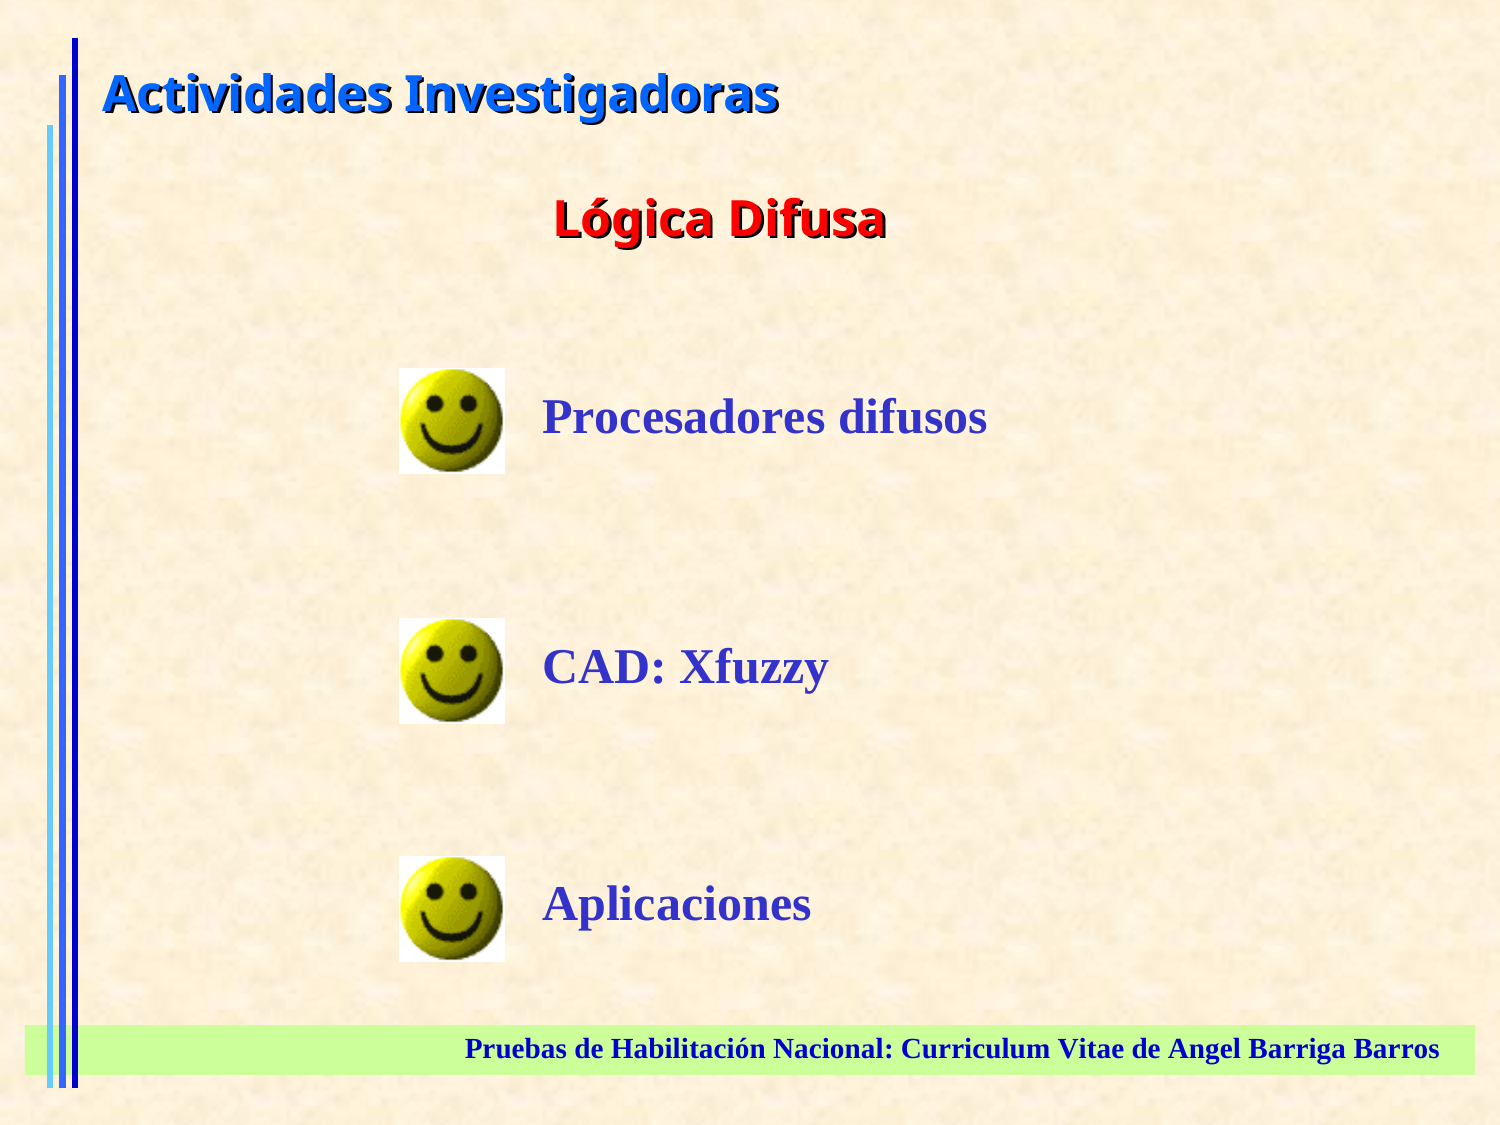

Actividades Investigadoras
Lógica Difusa
Procesadores difusos
CAD: Xfuzzy
Aplicaciones